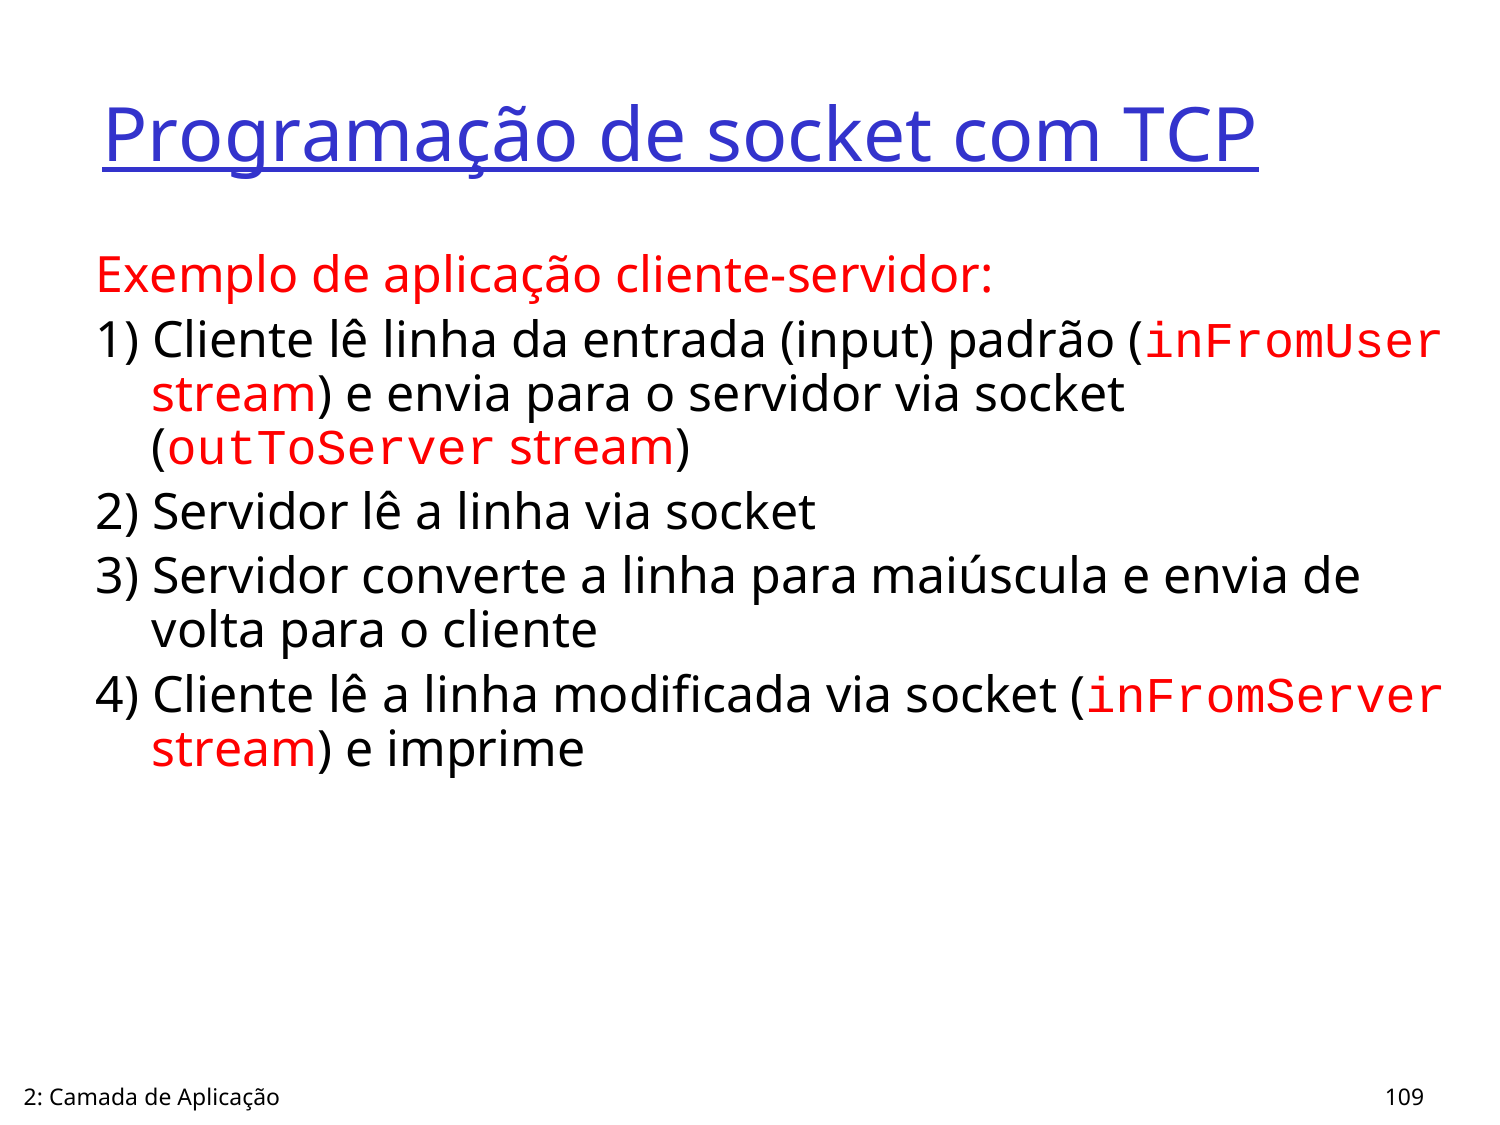

# Programação de socket com TCP
Exemplo de aplicação cliente-servidor:
1) Cliente lê linha da entrada (input) padrão (inFromUser stream) e envia para o servidor via socket (outToServer stream)
2) Servidor lê a linha via socket
3) Servidor converte a linha para maiúscula e envia de volta para o cliente
4) Cliente lê a linha modificada via socket (inFromServer stream) e imprime
109